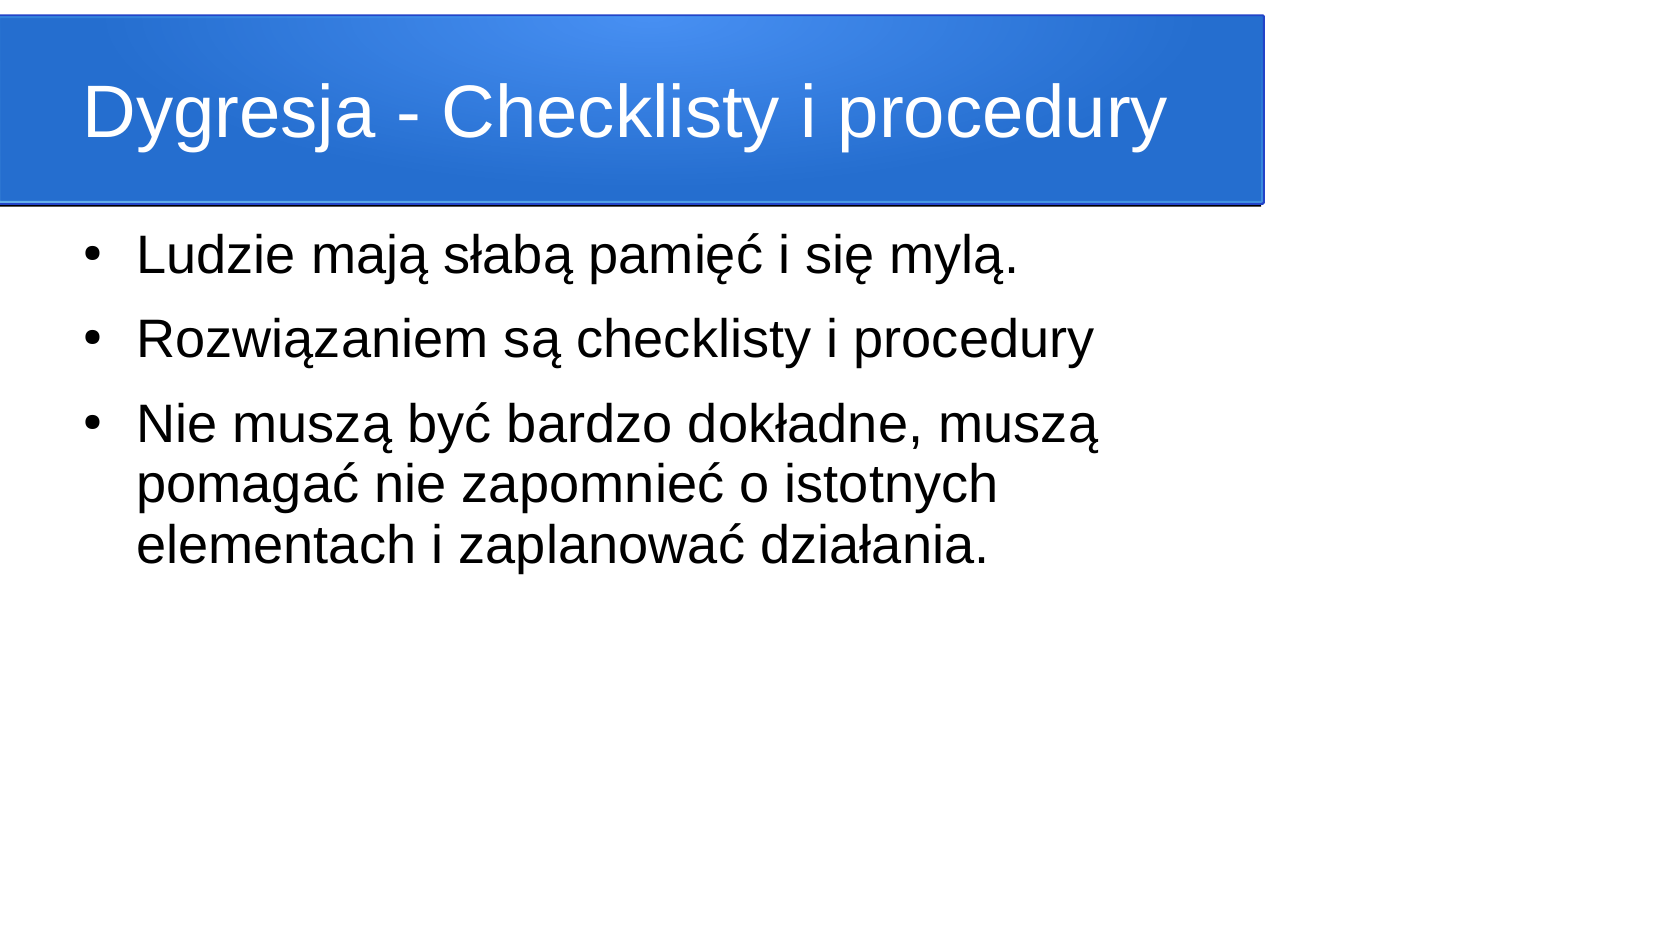

# Dygresja - Checklisty i procedury
Ludzie mają słabą pamięć i się mylą.
Rozwiązaniem są checklisty i procedury
Nie muszą być bardzo dokładne, muszą pomagać nie zapomnieć o istotnych elementach i zaplanować działania.